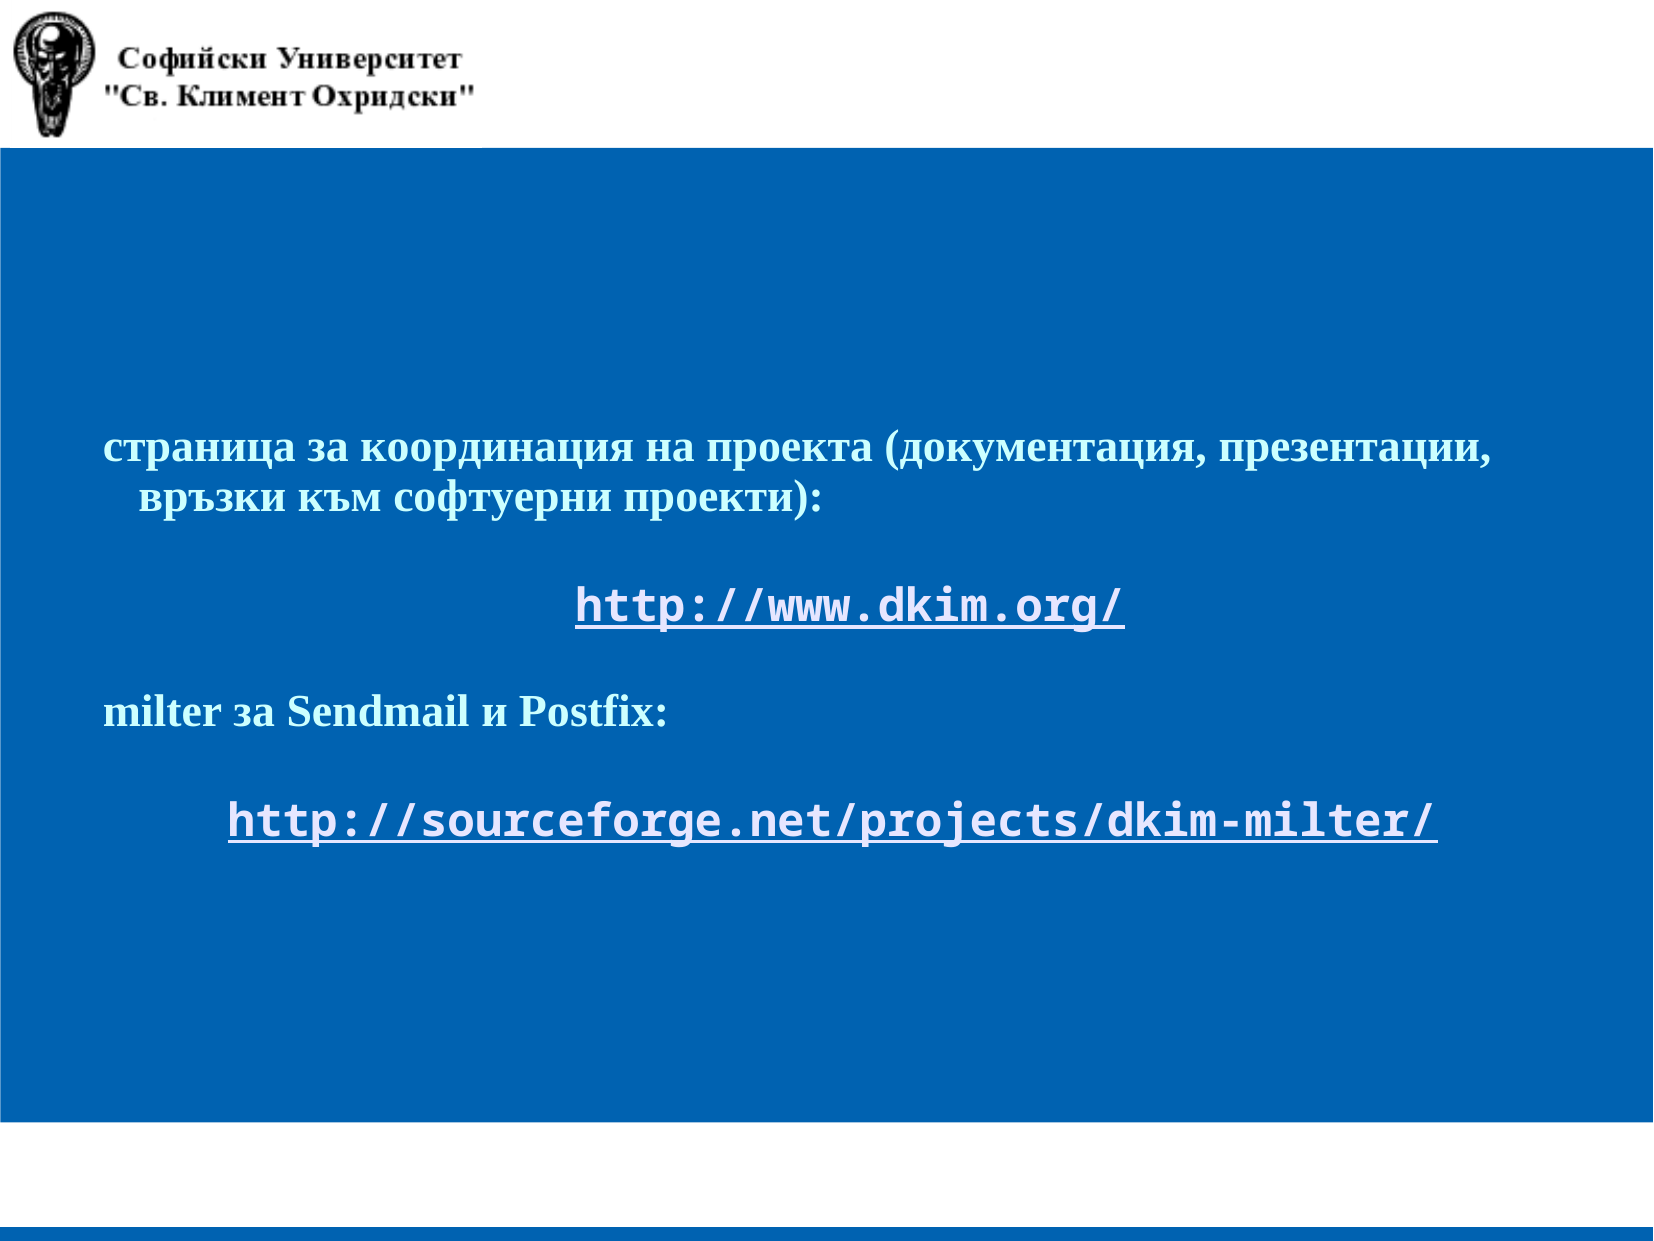

страница за координация на проекта (документация, презентации, връзки към софтуерни проекти):
http://www.dkim.org/
milter за Sendmail и Postfix:
http://sourceforge.net/projects/dkim-milter/